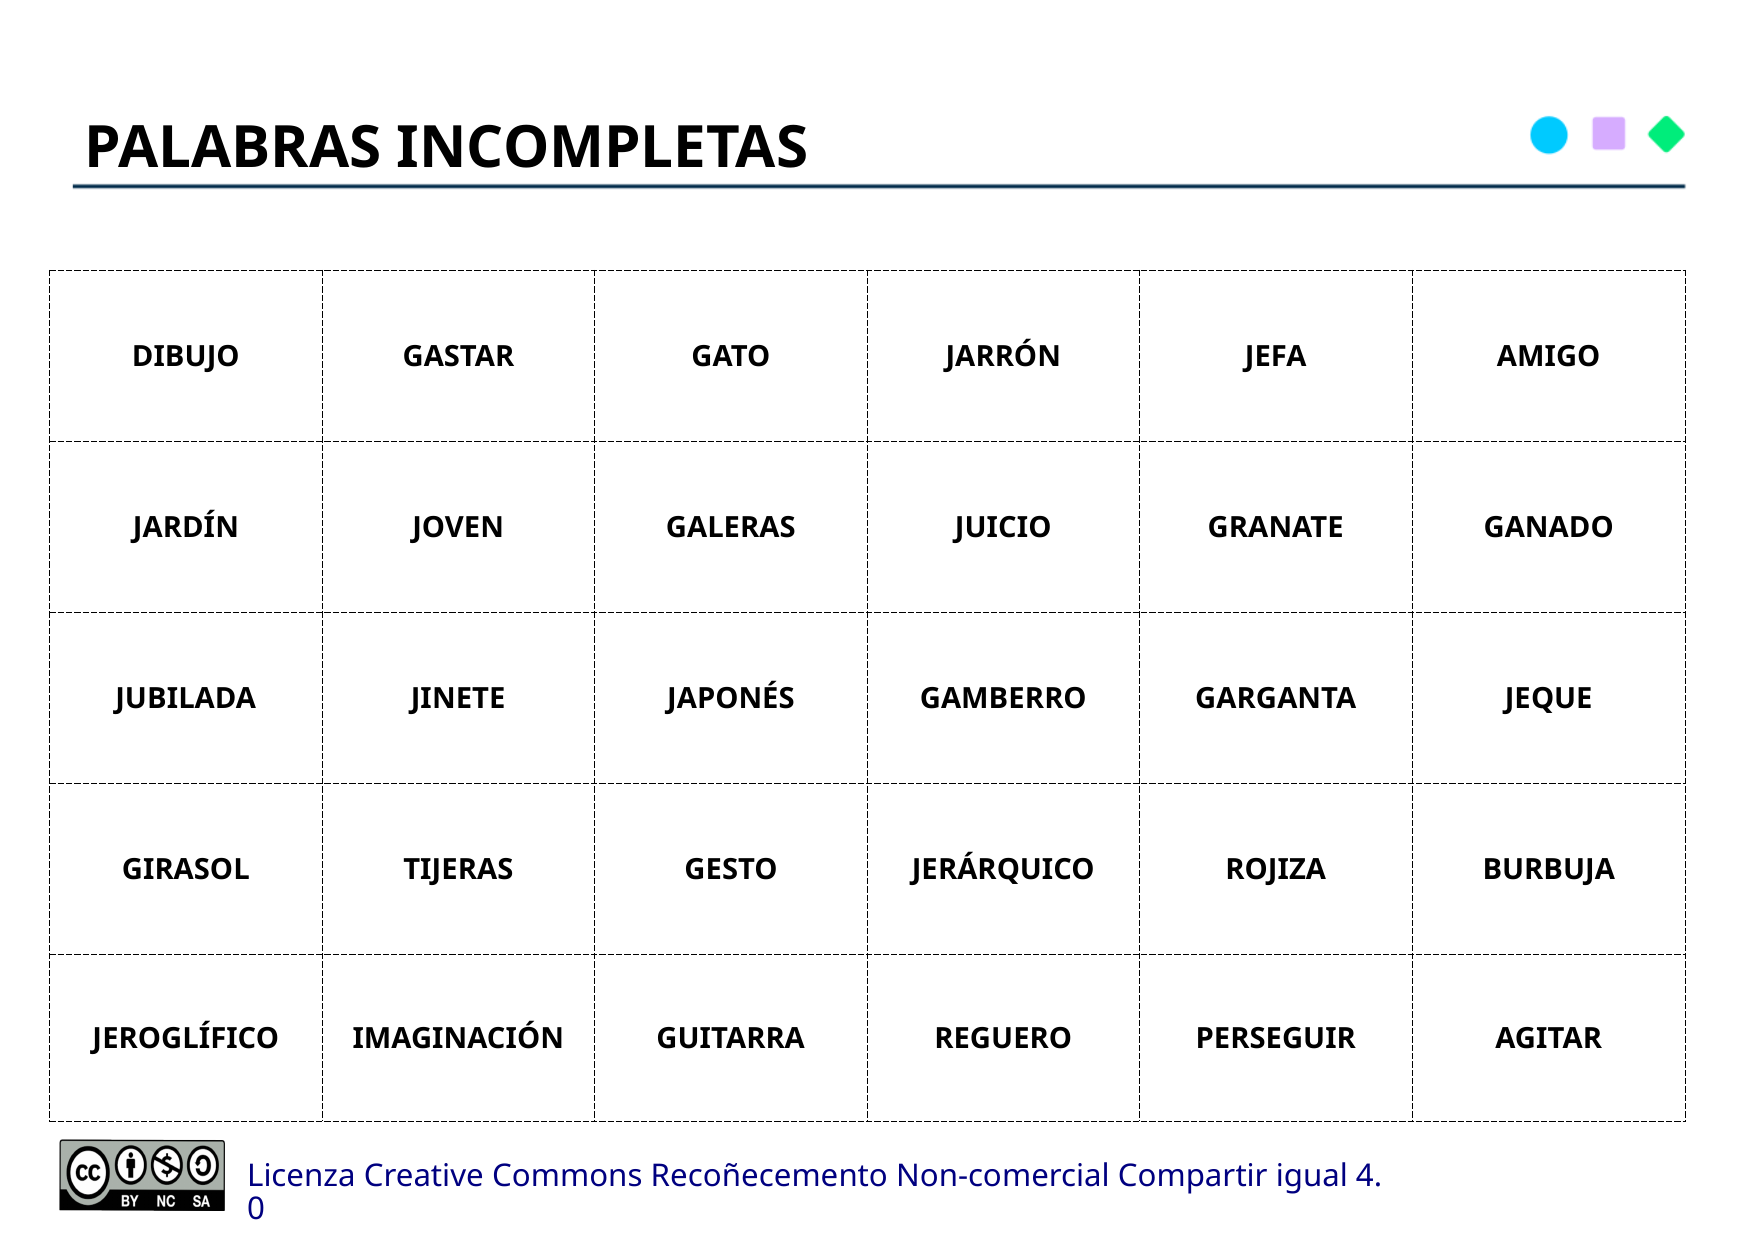

# PALABRAS INCOMPLETAS
| DIBUJO | GASTAR | GATO | JARRÓN | JEFA | AMIGO |
| --- | --- | --- | --- | --- | --- |
| JARDÍN | JOVEN | GALERAS | JUICIO | GRANATE | GANADO |
| JUBILADA | JINETE | JAPONÉS | GAMBERRO | GARGANTA | JEQUE |
| GIRASOL | TIJERAS | GESTO | JERÁRQUICO | ROJIZA | BURBUJA |
| JEROGLÍFICO | IMAGINACIÓN | GUITARRA | REGUERO | PERSEGUIR | AGITAR |
Licenza Creative Commons Recoñecemento Non-comercial Compartir igual 4.0